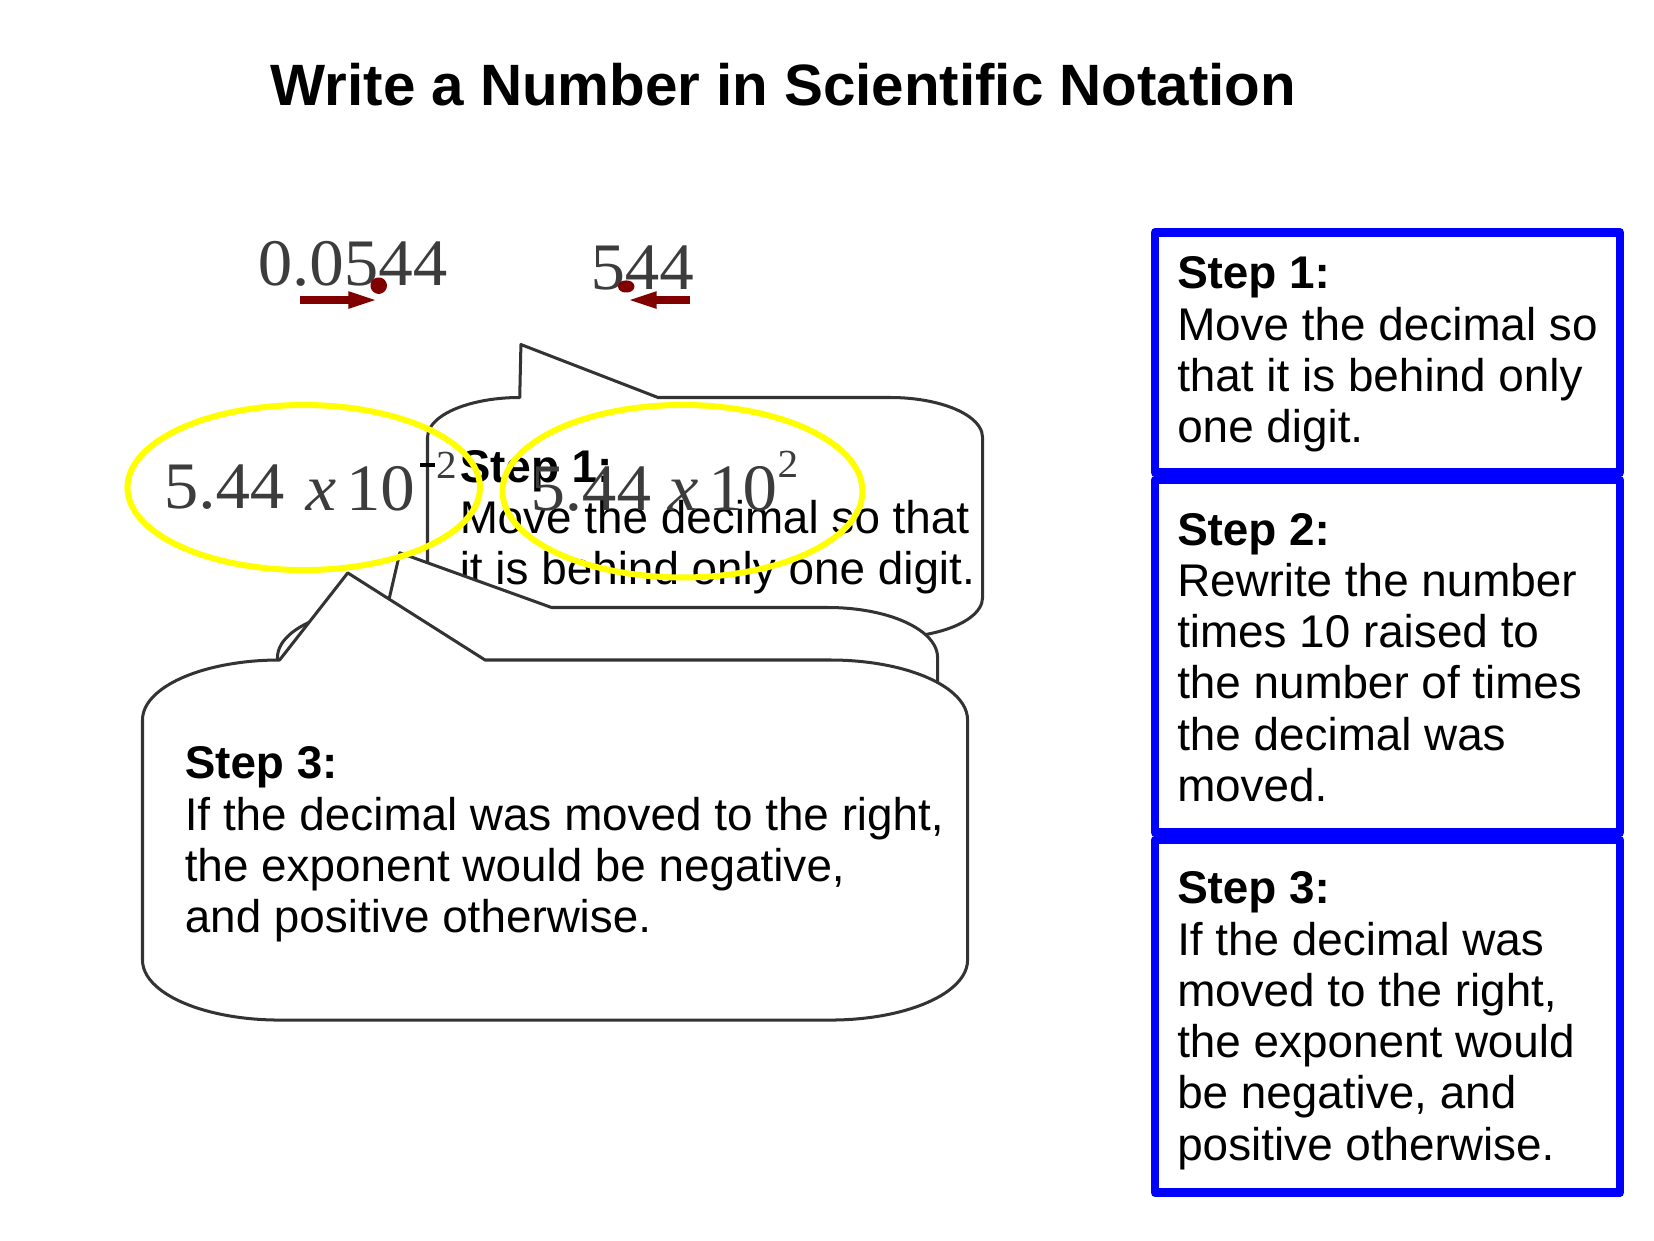

Write a Number in Scientific Notation
Step 1:
Move the decimal so that it is behind only one digit.
Step 2:
Rewrite the number times 10 raised to the number of times the decimal was moved.
Step 3:
If the decimal was moved to the right, the exponent would be negative, and positive otherwise.
Step 1:
Move the decimal so that
it is behind only one digit.
Step 2:
Rewrite the number times 10
raised to the number of times
the decimal was moved.
Step 3:
If the decimal was moved to the right,
the exponent would be negative,
and positive otherwise.